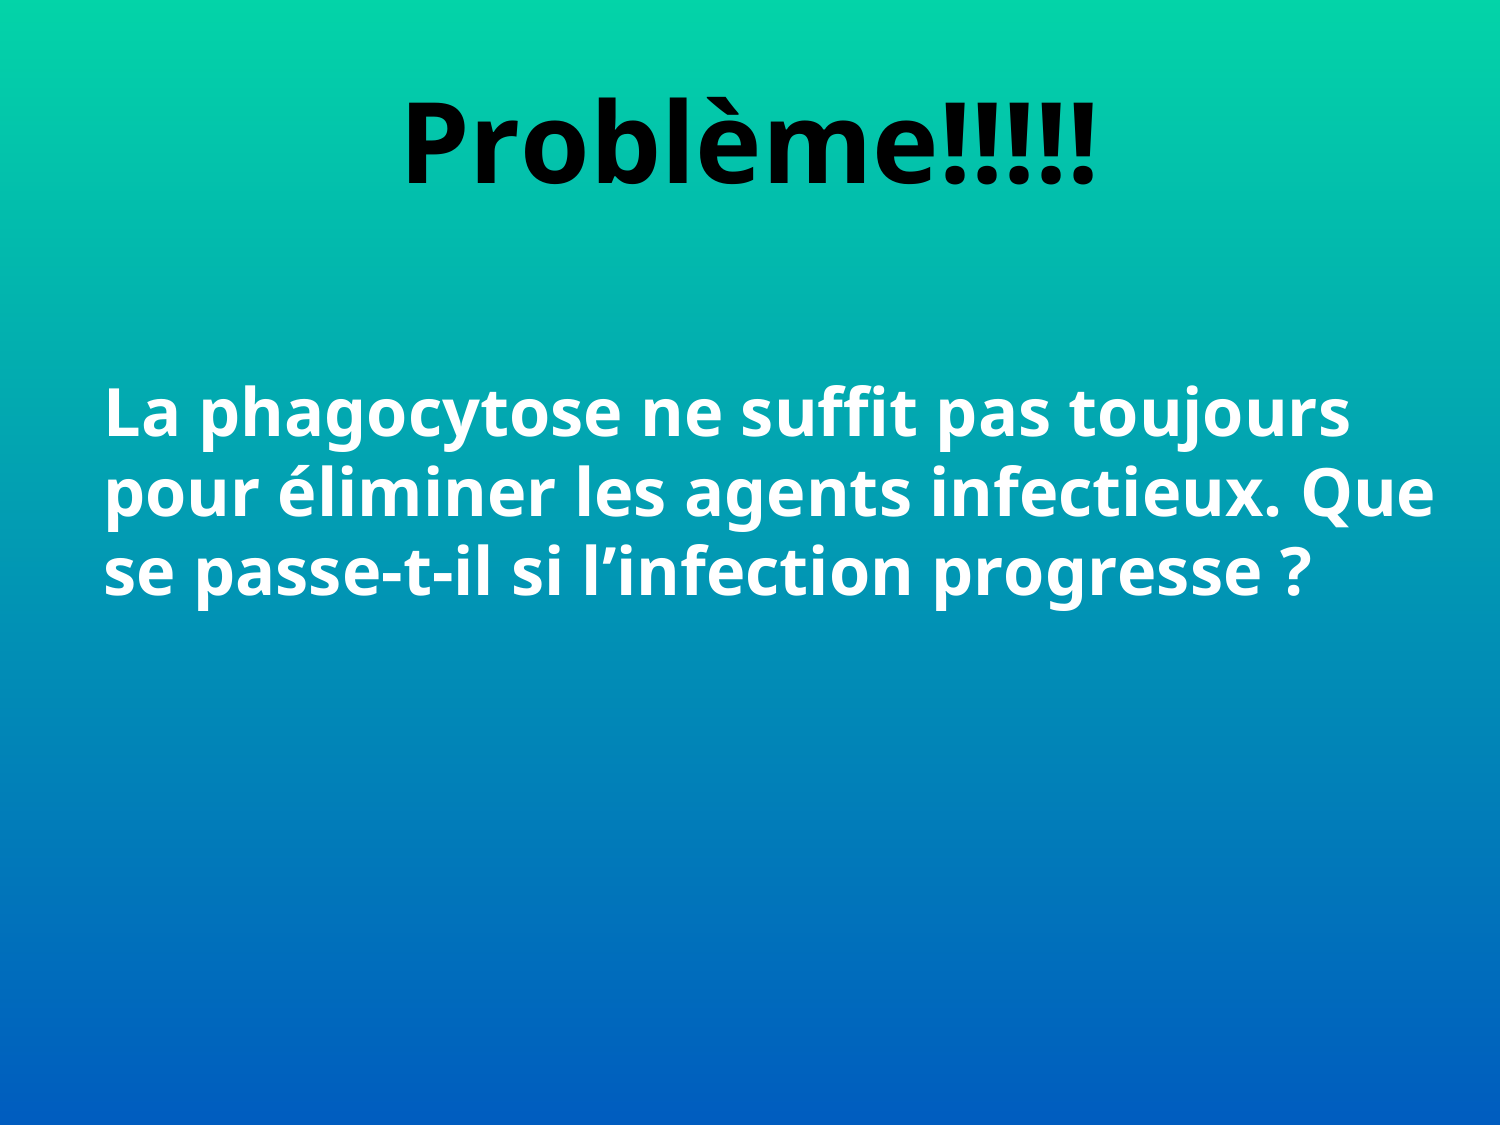

# Problème!!!!!
La phagocytose ne suffit pas toujours pour éliminer les agents infectieux. Que se passe-t-il si l’infection progresse ?